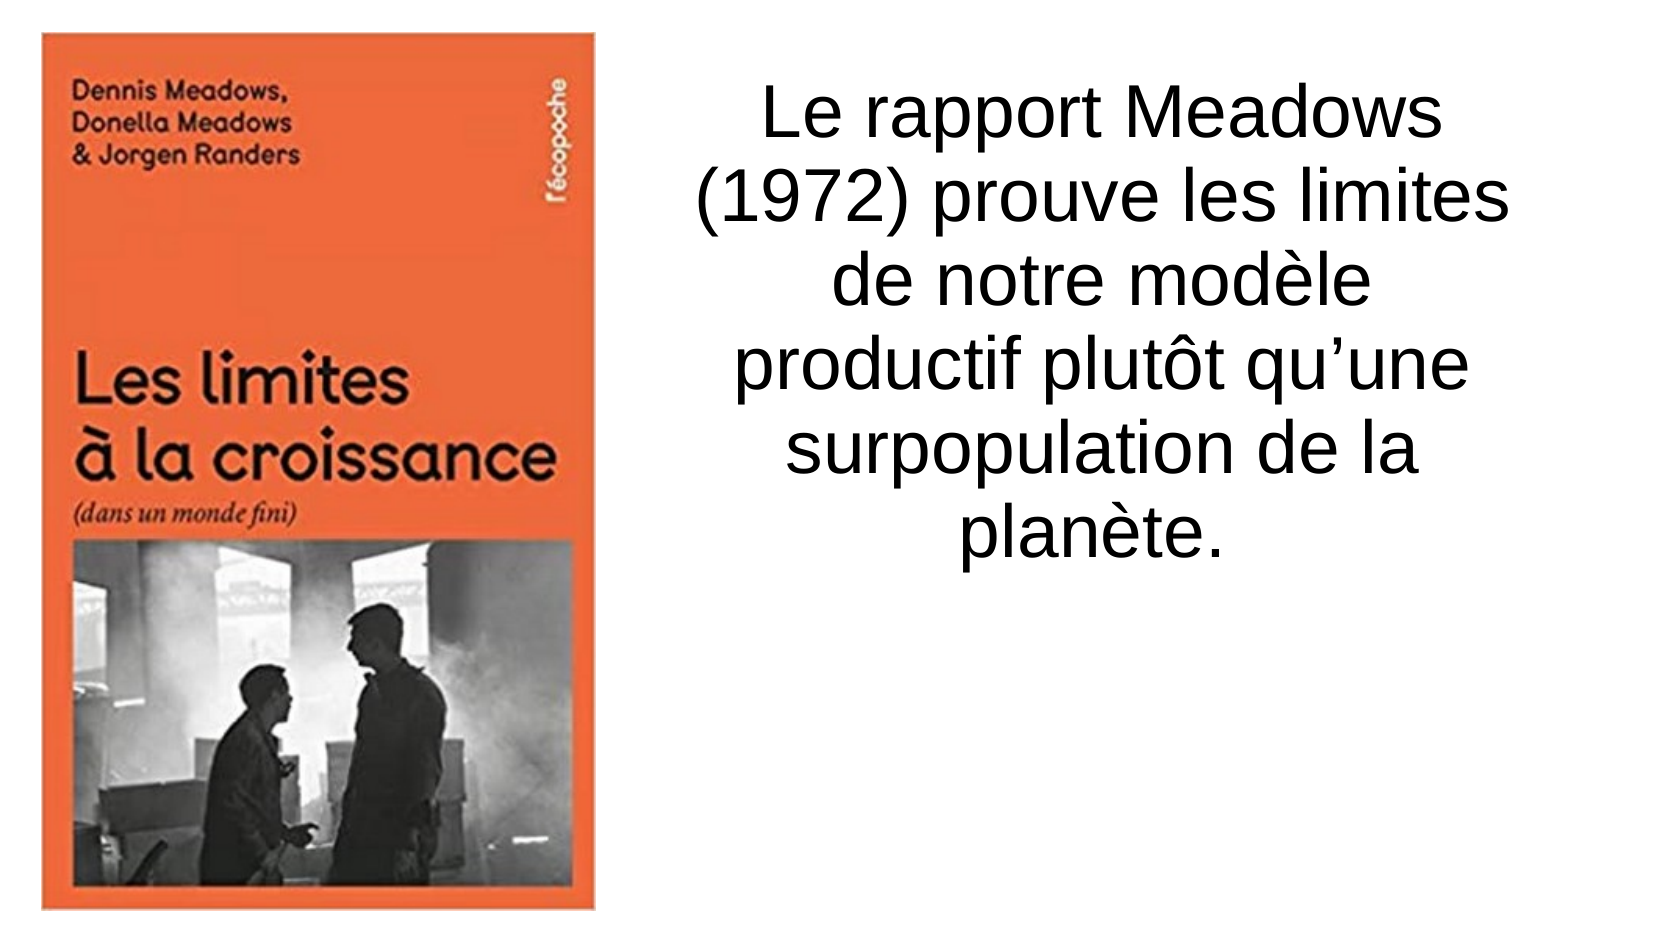

# Le rapport Meadows (1972) prouve les limites de notre modèle productif plutôt qu’une surpopulation de la planète.